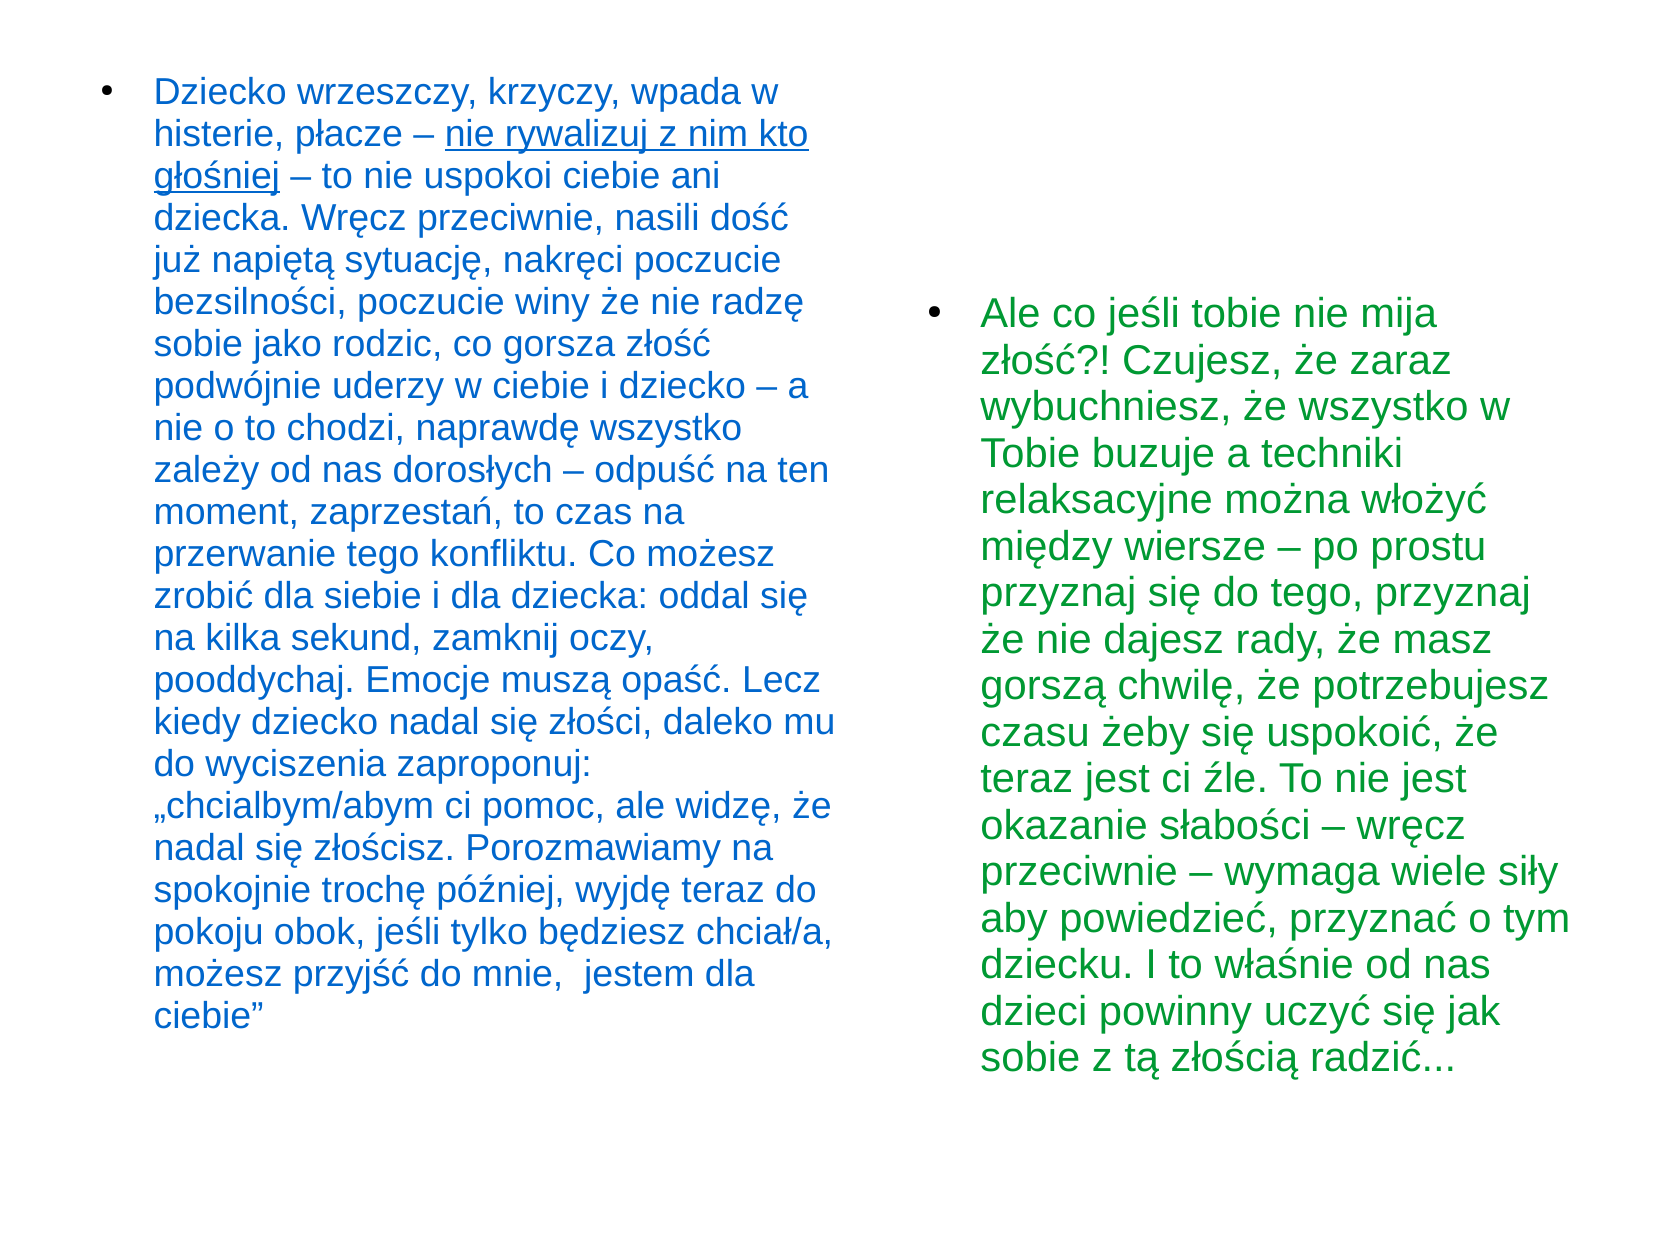

# Dziecko wrzeszczy, krzyczy, wpada w histerie, płacze – nie rywalizuj z nim kto głośniej – to nie uspokoi ciebie ani dziecka. Wręcz przeciwnie, nasili dość już napiętą sytuację, nakręci poczucie bezsilności, poczucie winy że nie radzę sobie jako rodzic, co gorsza złość podwójnie uderzy w ciebie i dziecko – a nie o to chodzi, naprawdę wszystko zależy od nas dorosłych – odpuść na ten moment, zaprzestań, to czas na przerwanie tego konfliktu. Co możesz zrobić dla siebie i dla dziecka: oddal się na kilka sekund, zamknij oczy, pooddychaj. Emocje muszą opaść. Lecz kiedy dziecko nadal się złości, daleko mu do wyciszenia zaproponuj: „chcialbym/abym ci pomoc, ale widzę, że nadal się złościsz. Porozmawiamy na spokojnie trochę później, wyjdę teraz do pokoju obok, jeśli tylko będziesz chciał/a, możesz przyjść do mnie, jestem dla ciebie”
Ale co jeśli tobie nie mija złość?! Czujesz, że zaraz wybuchniesz, że wszystko w Tobie buzuje a techniki relaksacyjne można włożyć między wiersze – po prostu przyznaj się do tego, przyznaj że nie dajesz rady, że masz gorszą chwilę, że potrzebujesz czasu żeby się uspokoić, że teraz jest ci źle. To nie jest okazanie słabości – wręcz przeciwnie – wymaga wiele siły aby powiedzieć, przyznać o tym dziecku. I to właśnie od nas dzieci powinny uczyć się jak sobie z tą złością radzić...